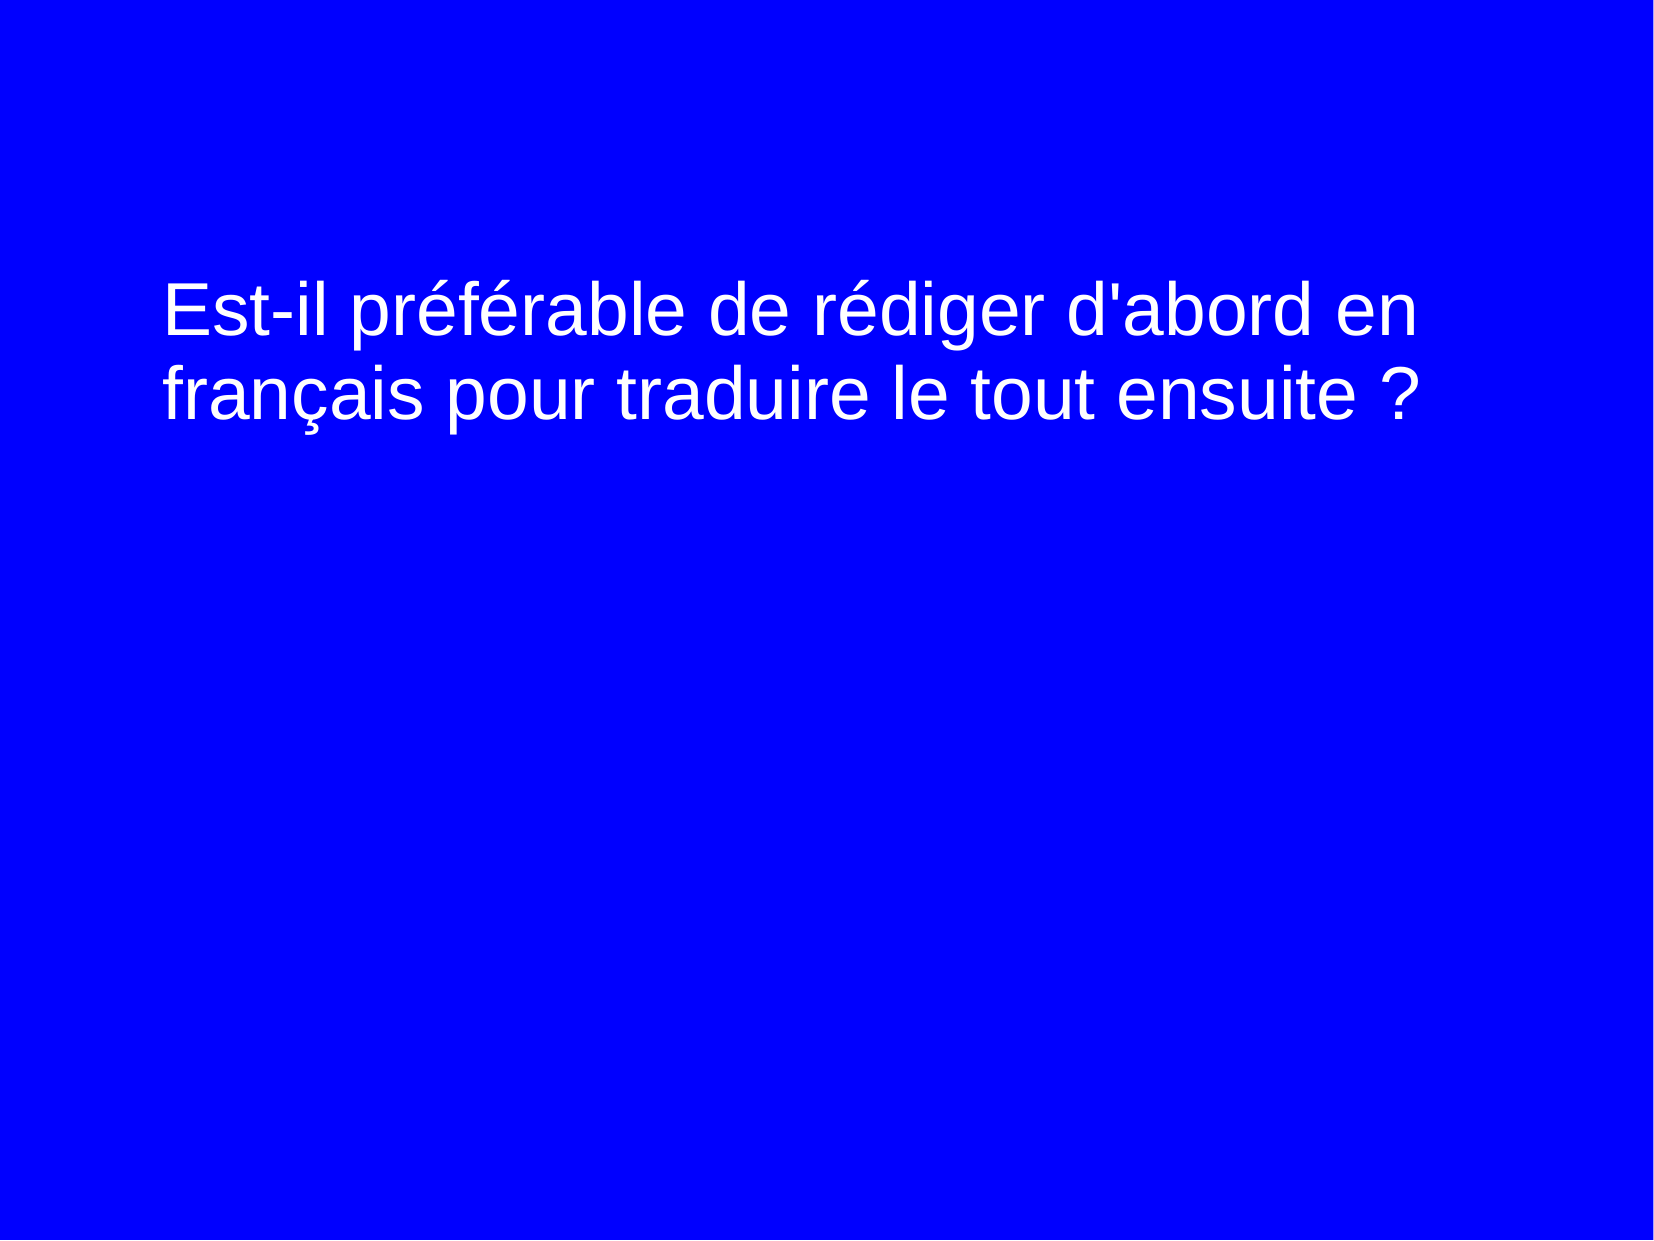

Est-il préférable de rédiger d'abord en français pour traduire le tout ensuite ?